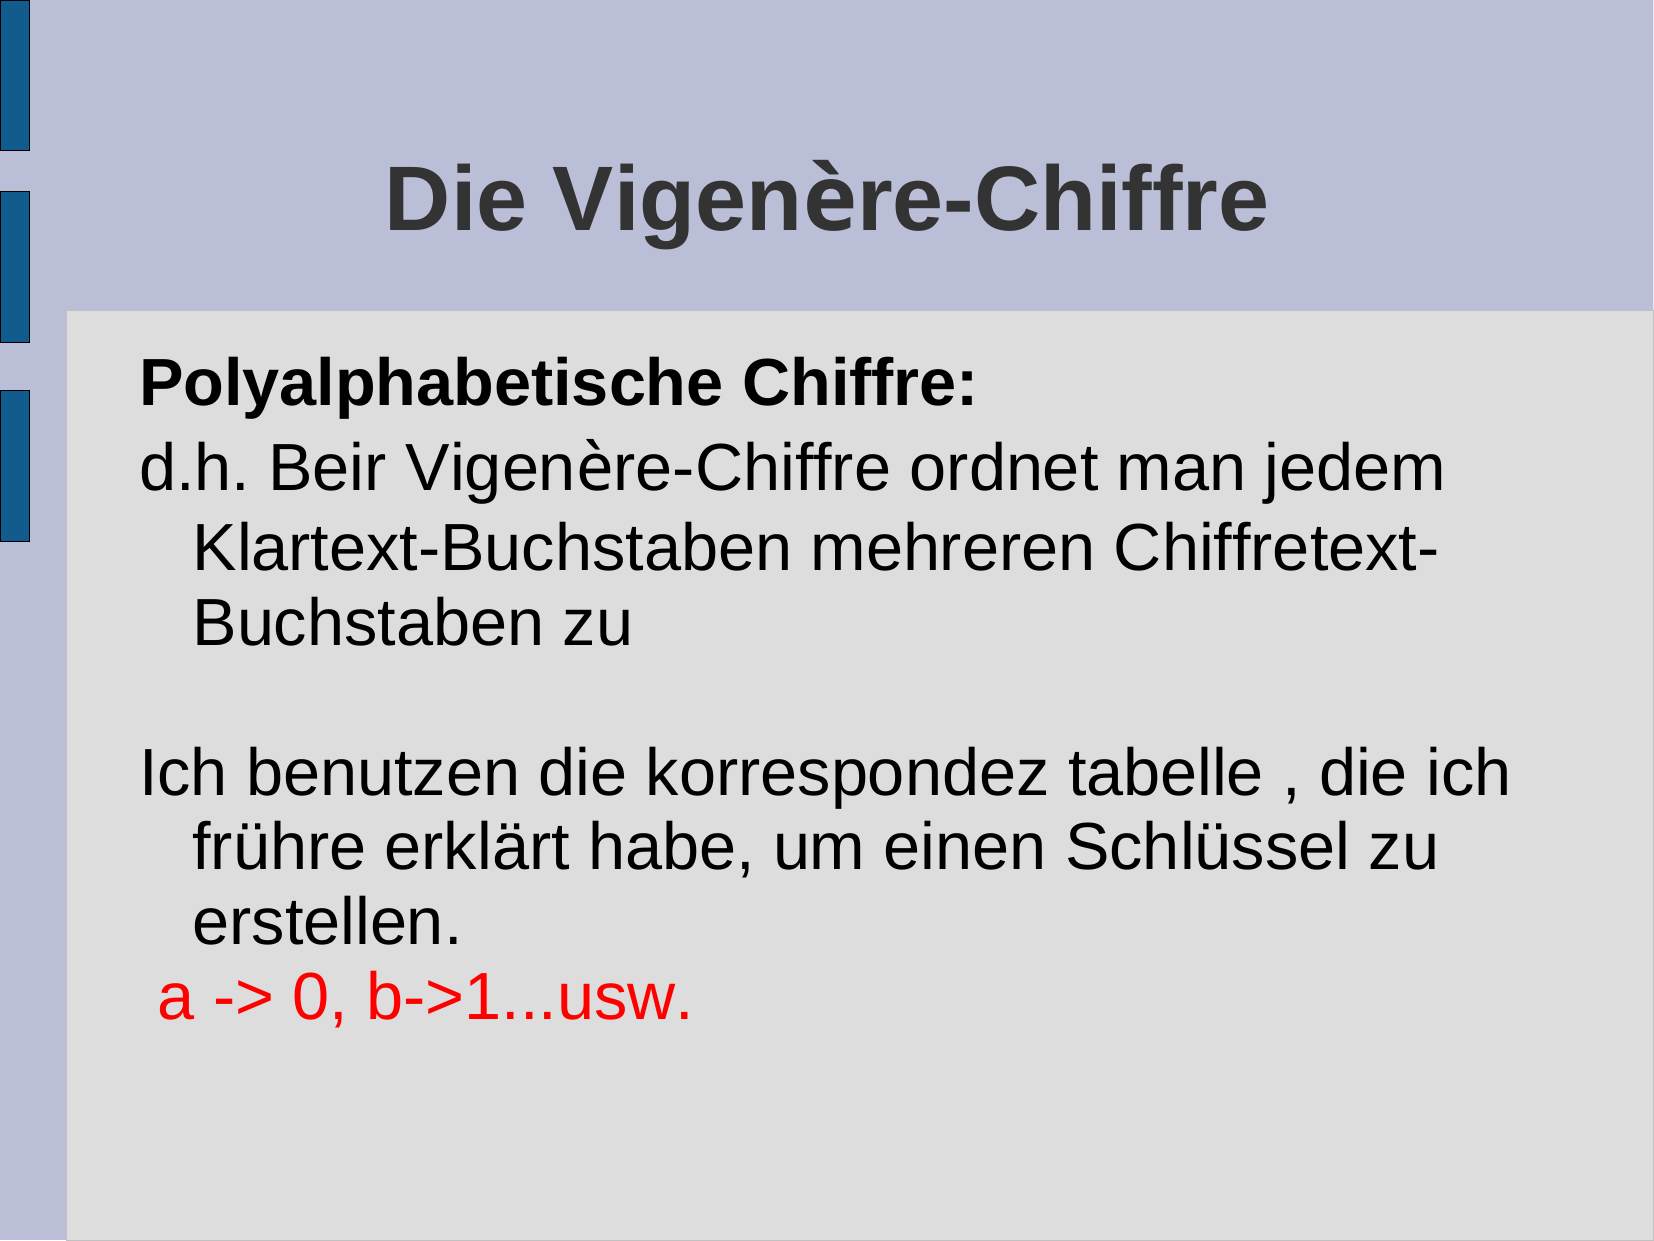

# Die Vigenère-Chiffre
Polyalphabetische Chiffre:
d.h. Beir Vigenère-Chiffre ordnet man jedem Klartext-Buchstaben mehreren Chiffretext-Buchstaben zu
Ich benutzen die korrespondez tabelle , die ich frühre erklärt habe, um einen Schlüssel zu erstellen.
 a -> 0, b->1...usw.